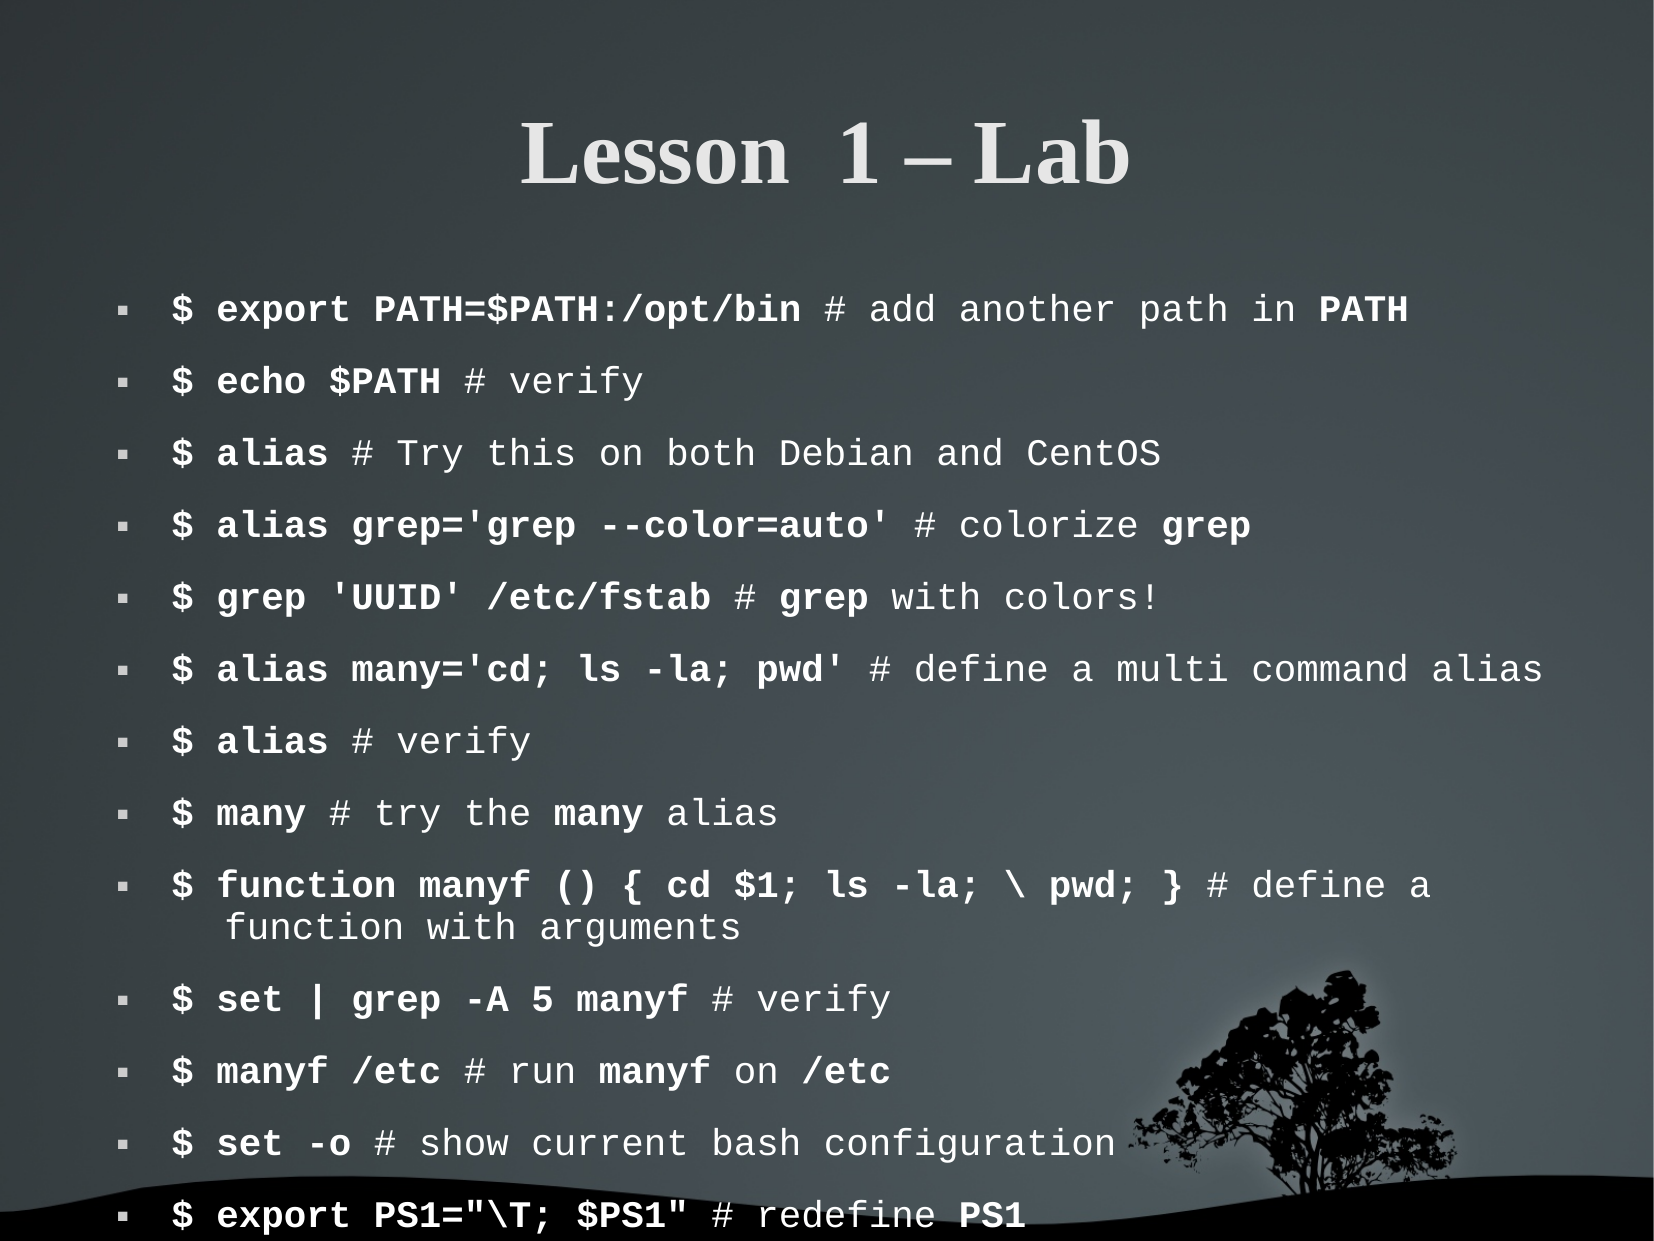

Lesson 1 – Lab
# $ export PATH=$PATH:/opt/bin # add another path in PATH
$ echo $PATH # verify
$ alias # Try this on both Debian and CentOS
$ alias grep='grep --color=auto' # colorize grep
$ grep 'UUID' /etc/fstab # grep with colors!
$ alias many='cd; ls -la; pwd' # define a multi command alias
$ alias # verify
$ many # try the many alias
$ function manyf () { cd $1; ls -la; \ pwd; } # define a function with arguments
$ set | grep -A 5 manyf # verify
$ manyf /etc # run manyf on /etc
$ set -o # show current bash configuration
$ export PS1="\T; $PS1" # redefine PS1
$ unset PS1 # you are not going to like this!